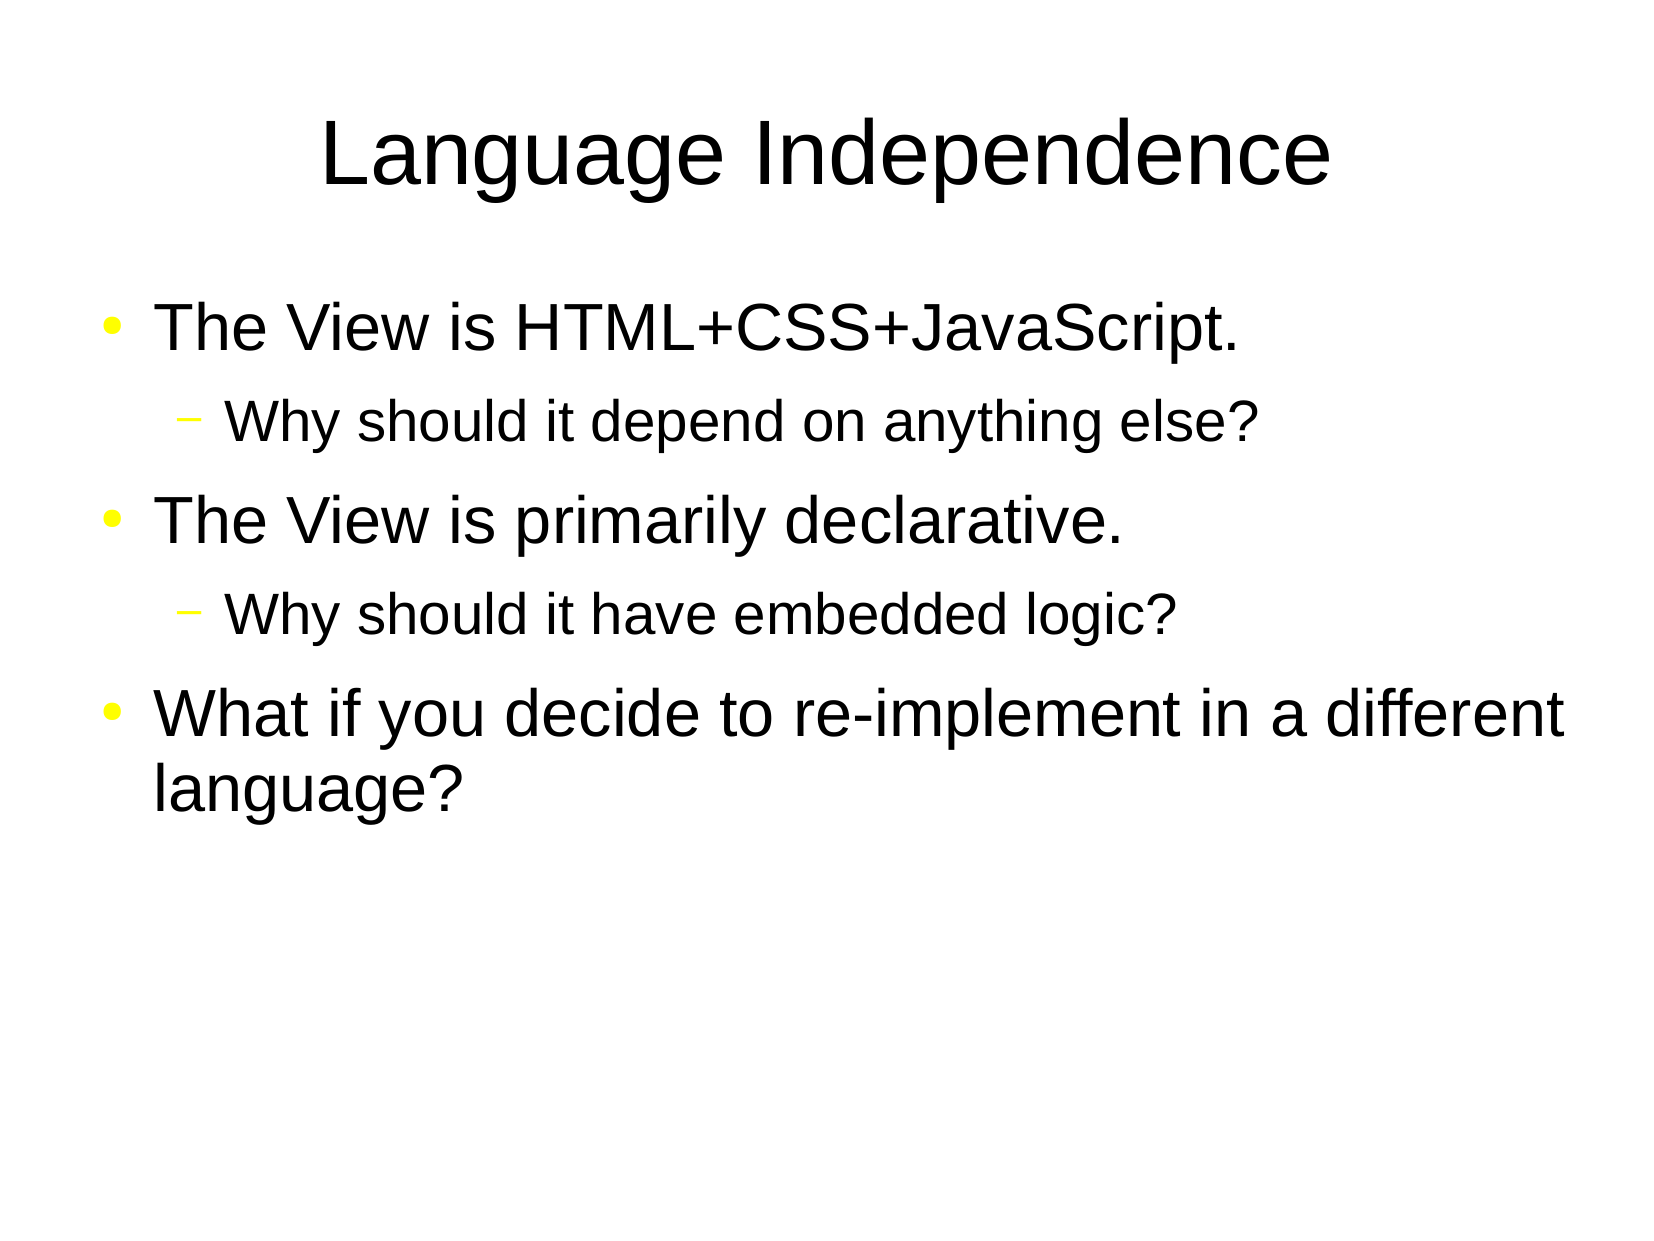

# Language Independence
The View is HTML+CSS+JavaScript.
Why should it depend on anything else?
The View is primarily declarative.
Why should it have embedded logic?
What if you decide to re-implement in a different language?